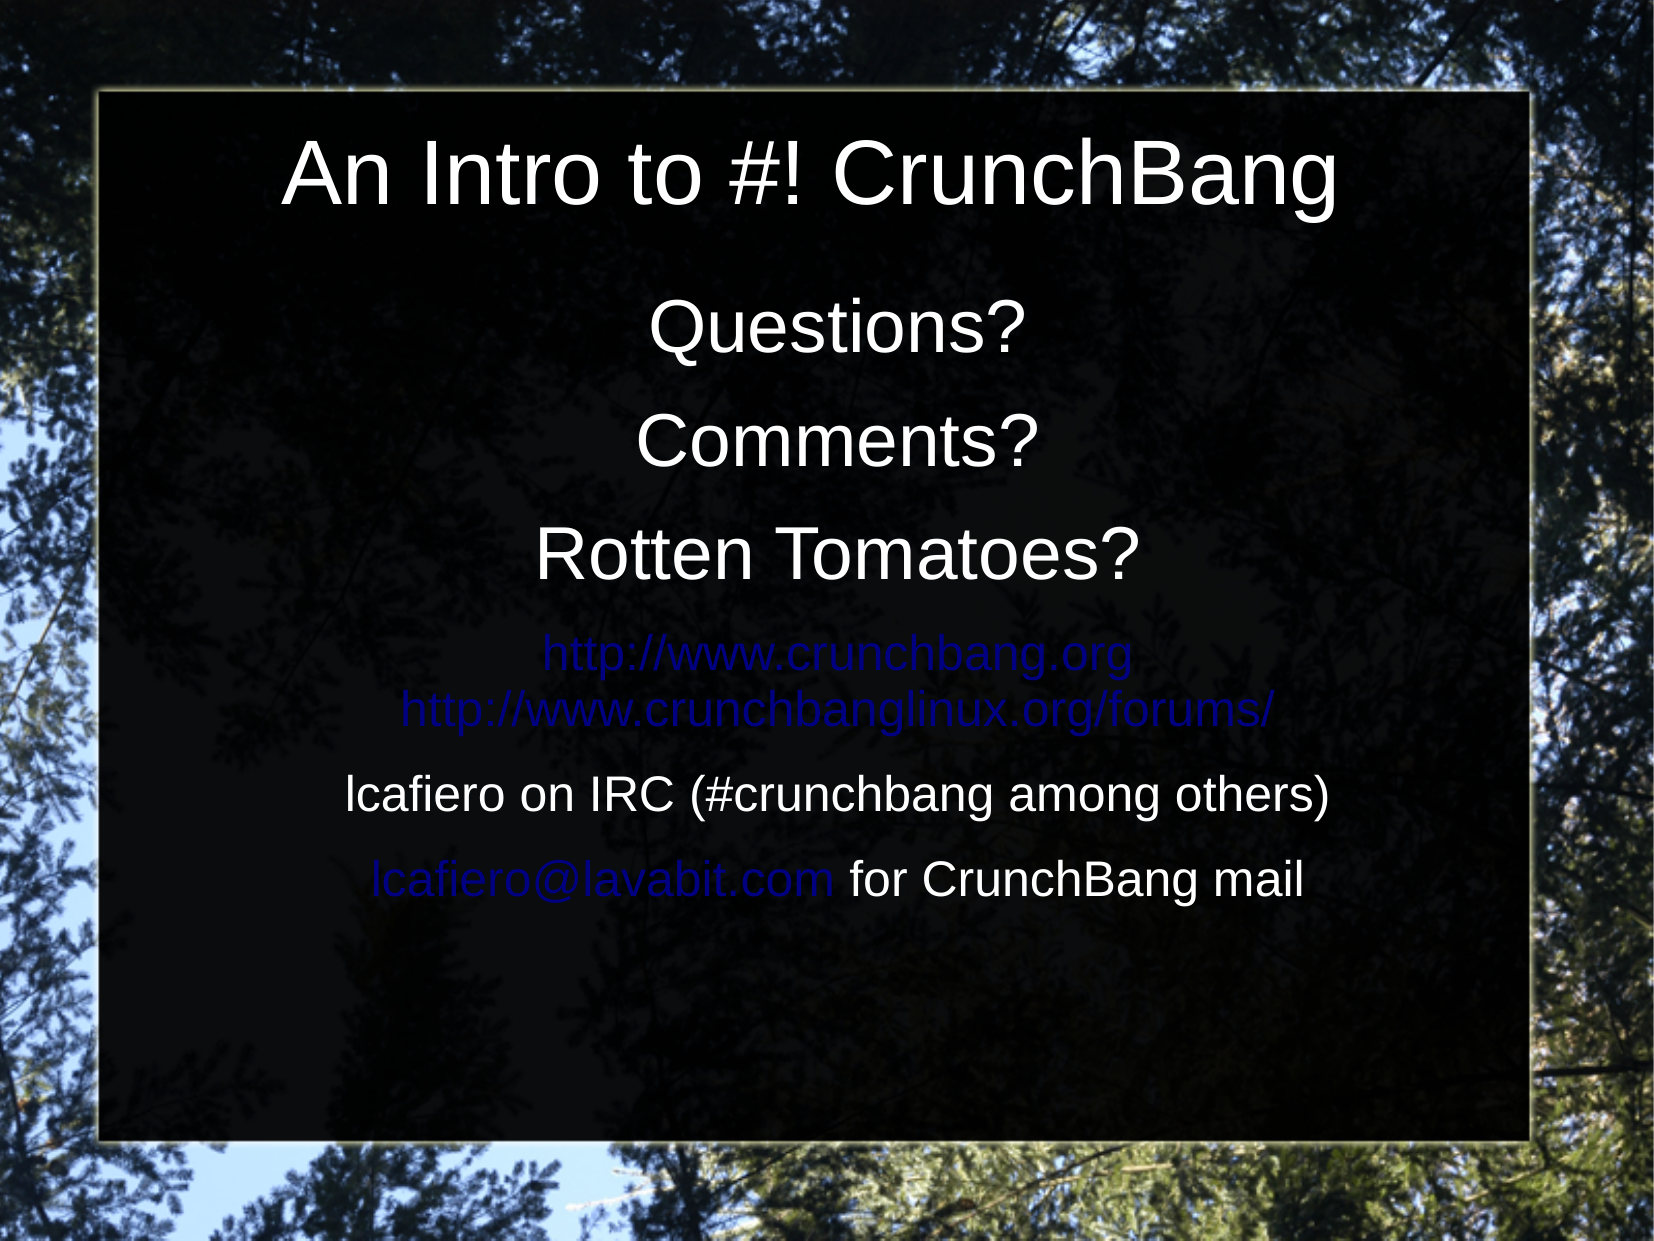

# An Intro to #! CrunchBang
Questions?
Comments?
Rotten Tomatoes?
http://www.crunchbang.org
http://www.crunchbanglinux.org/forums/
lcafiero on IRC (#crunchbang among others)
lcafiero@lavabit.com for CrunchBang mail